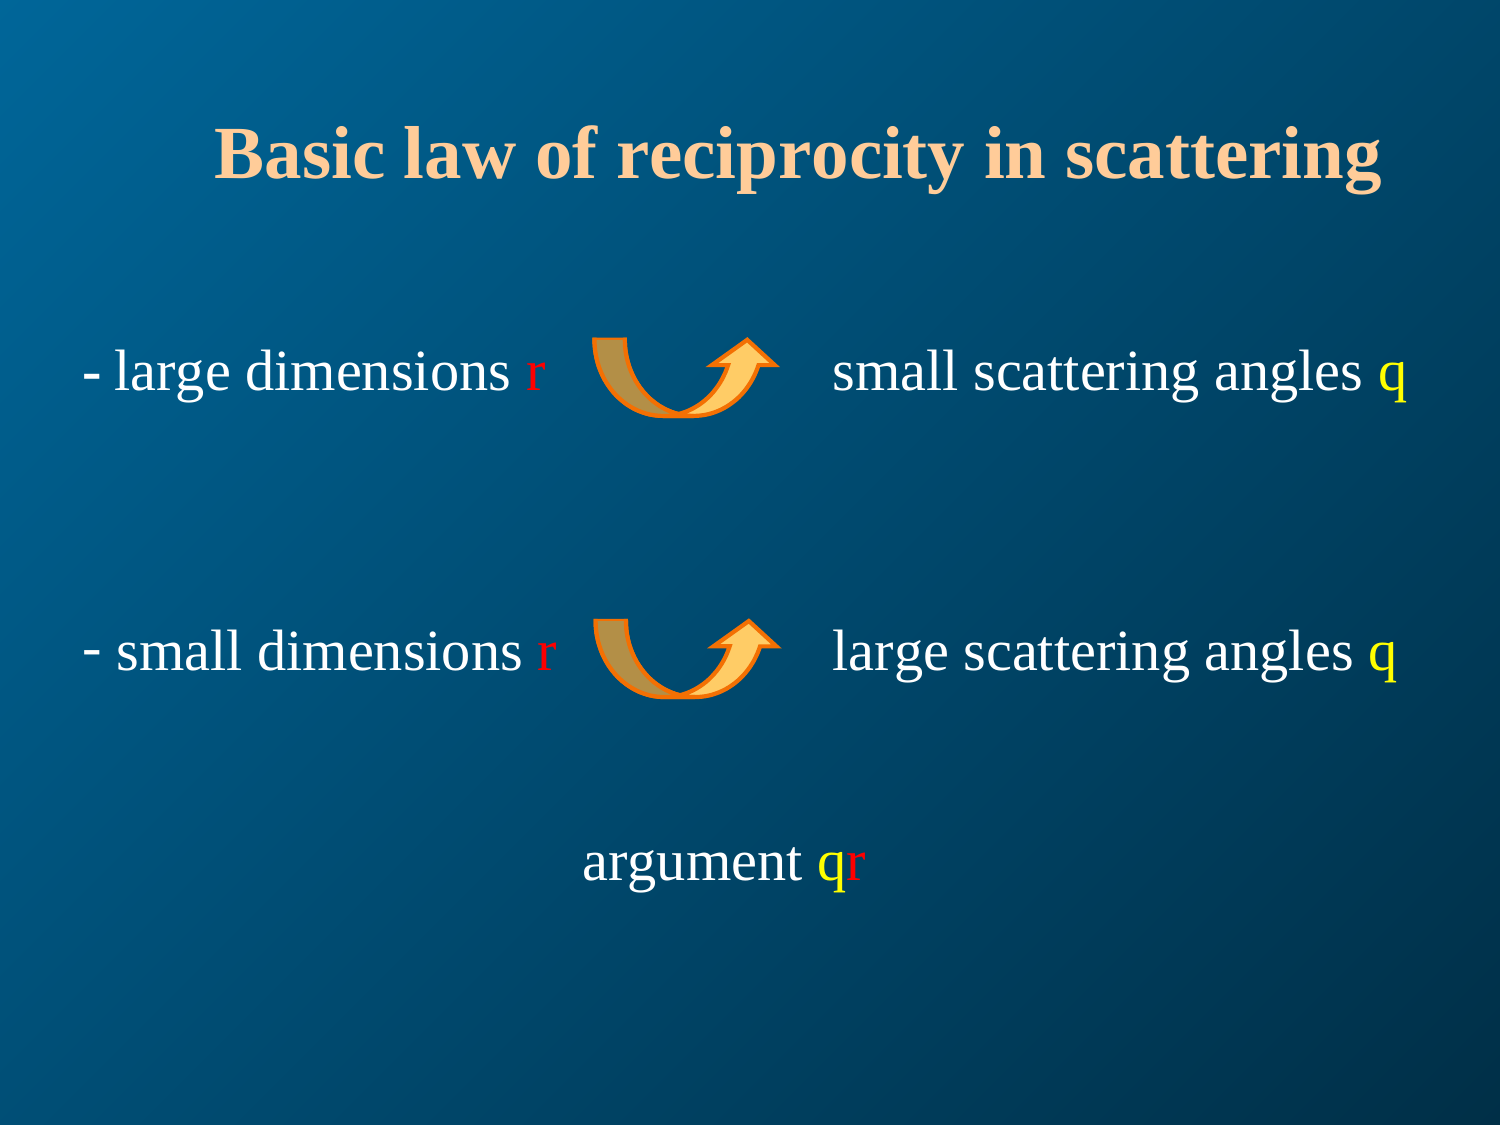

Basic law of reciprocity in scattering
- large dimensions r			small scattering angles q
 small dimensions r			large scattering angles q
				argument qr